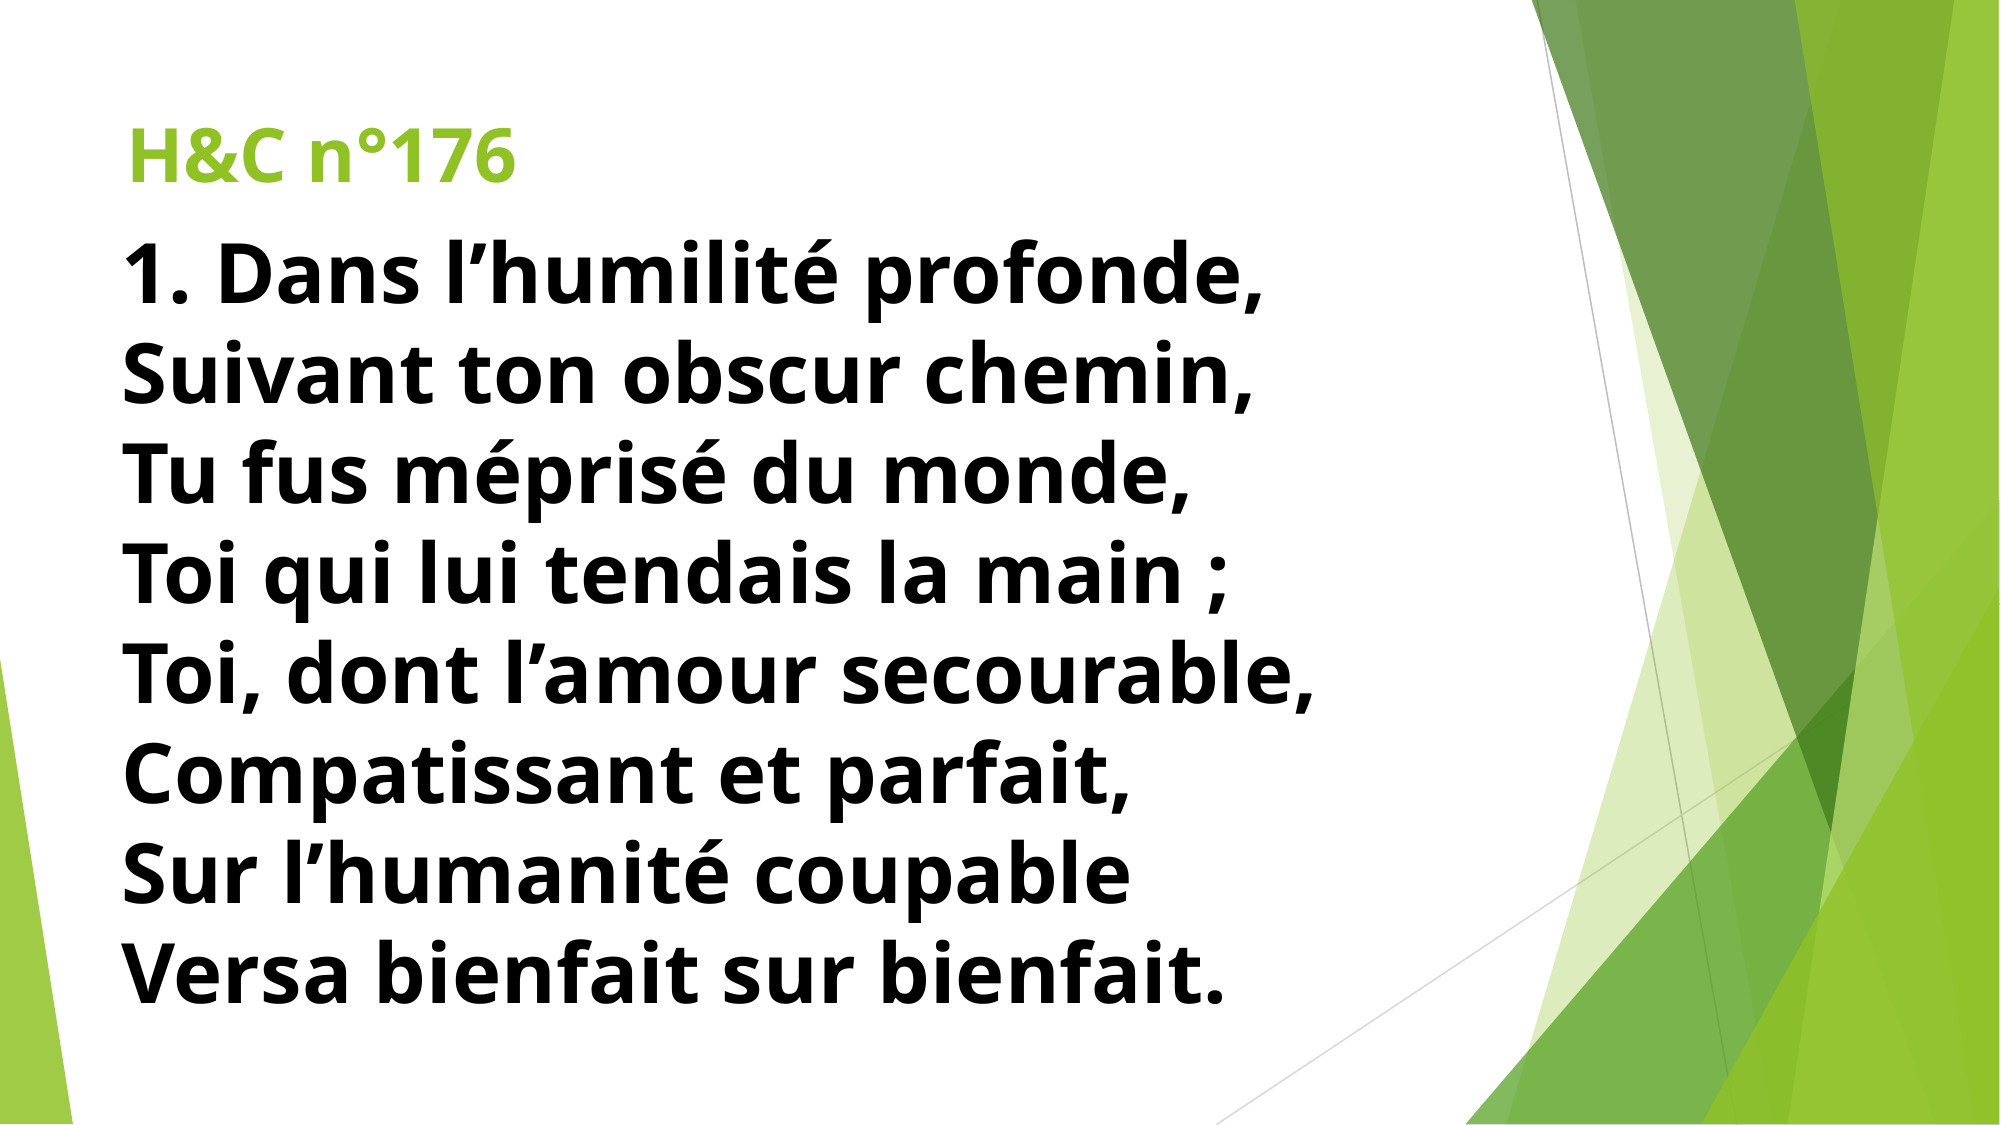

H&C n°176
1. Dans l’humilité profonde,
Suivant ton obscur chemin,
Tu fus méprisé du monde,
Toi qui lui tendais la main ;
Toi, dont l’amour secourable,
Compatissant et parfait,
Sur l’humanité coupable
Versa bienfait sur bienfait.